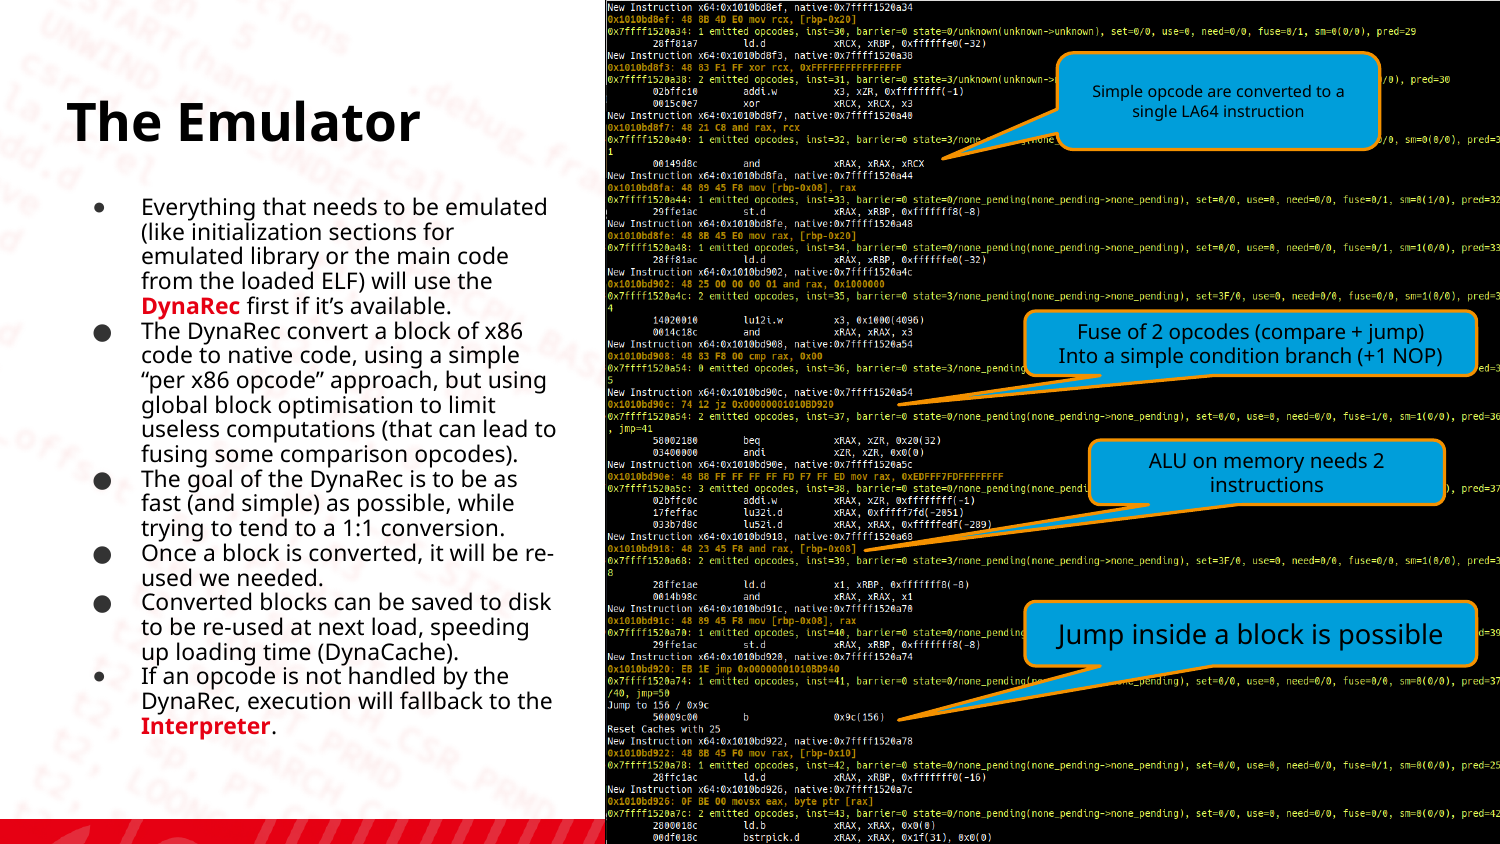

Simple opcode are converted to a single LA64 instruction
# The Emulator
Everything that needs to be emulated (like initialization sections for emulated library or the main code from the loaded ELF) will use the DynaRec first if it’s available.
The DynaRec convert a block of x86 code to native code, using a simple “per x86 opcode” approach, but using global block optimisation to limit useless computations (that can lead to fusing some comparison opcodes).
The goal of the DynaRec is to be as fast (and simple) as possible, while trying to tend to a 1:1 conversion.
Once a block is converted, it will be re-used we needed.
Converted blocks can be saved to disk to be re-used at next load, speeding up loading time (DynaCache).
If an opcode is not handled by the DynaRec, execution will fallback to the Interpreter.
Fuse of 2 opcodes (compare + jump)
Into a simple condition branch (+1 NOP)
ALU on memory needs 2 instructions
Jump inside a block is possible